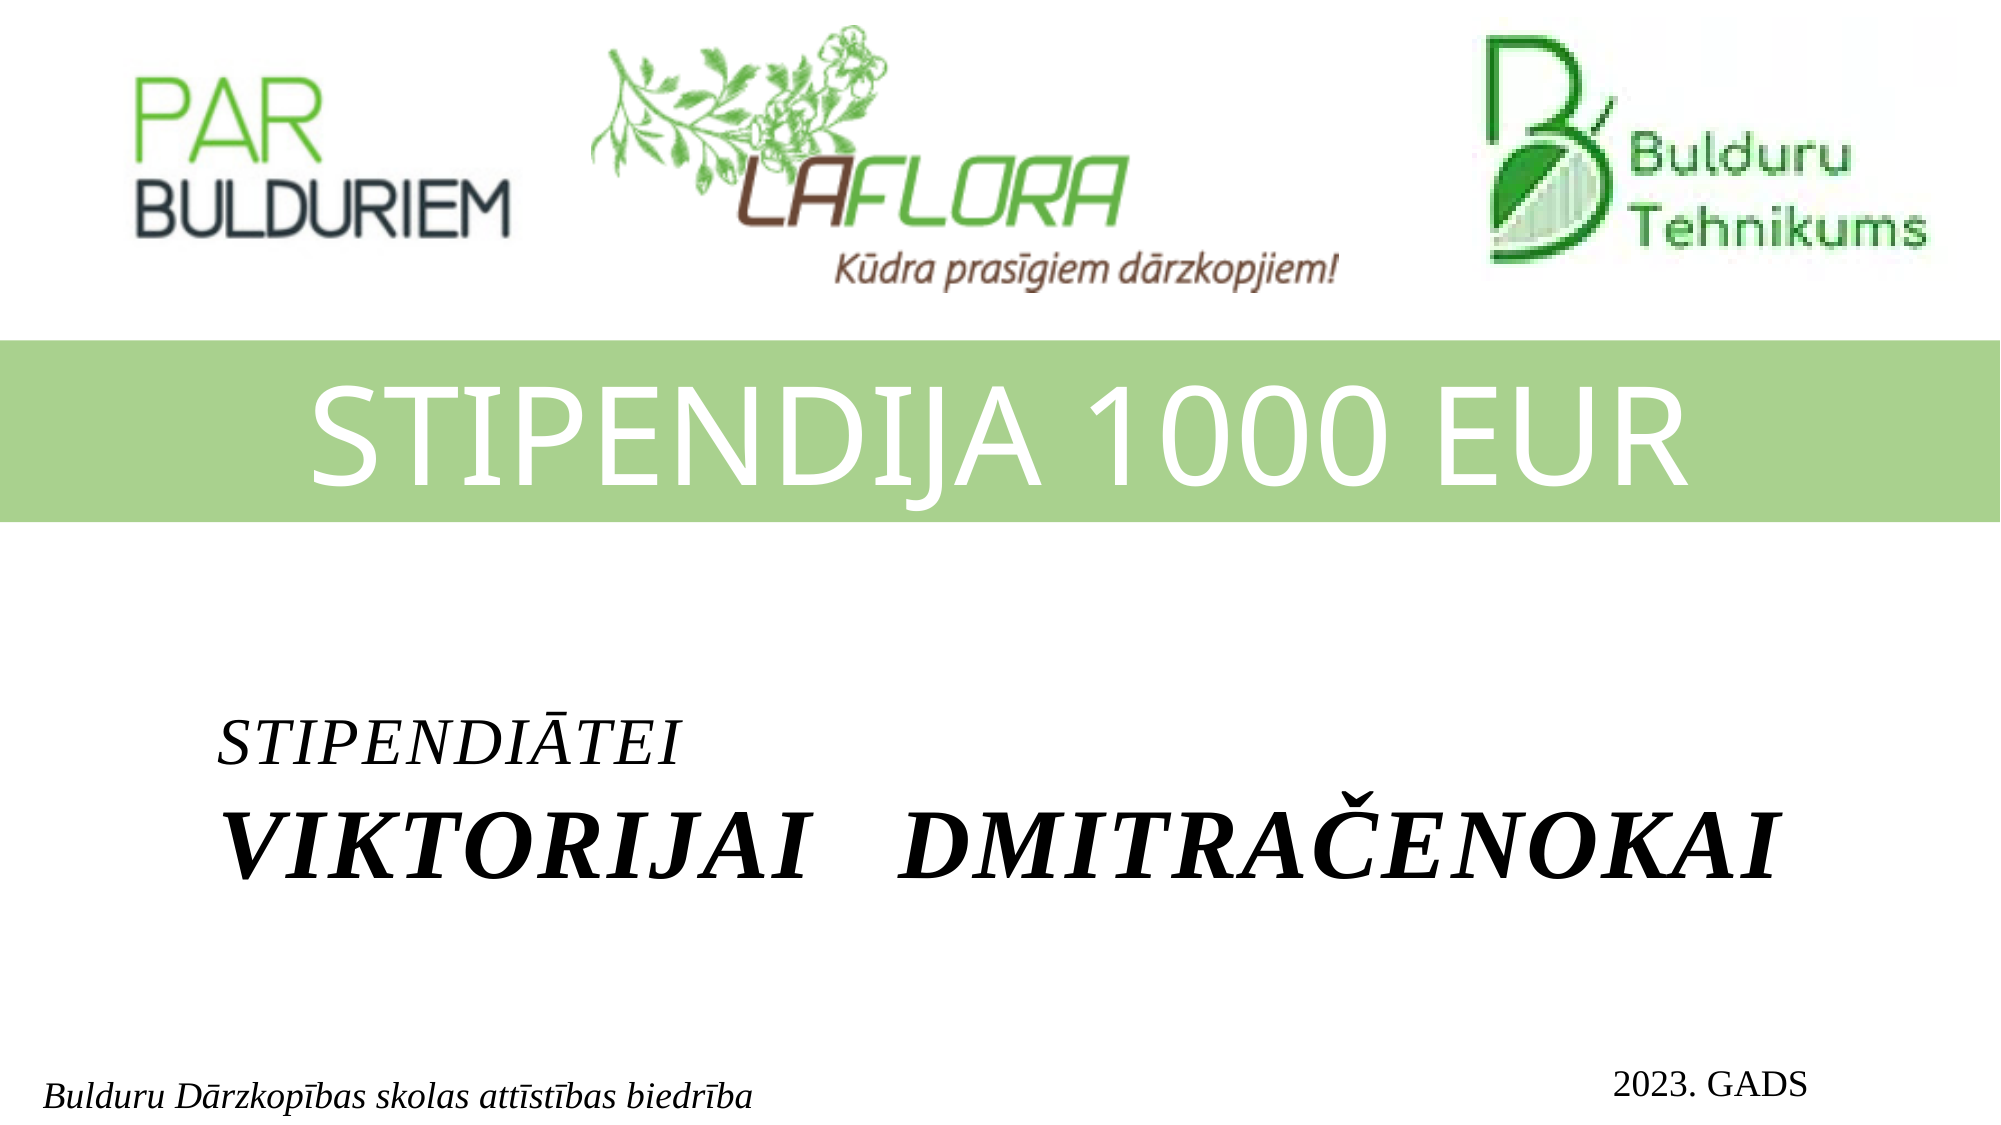

STIPENDIJA 1000 EUR
STIPENDIĀTEI
ViktorijaI DmitračenokaI
2023. GADS
Bulduru Dārzkopības skolas attīstības biedrība